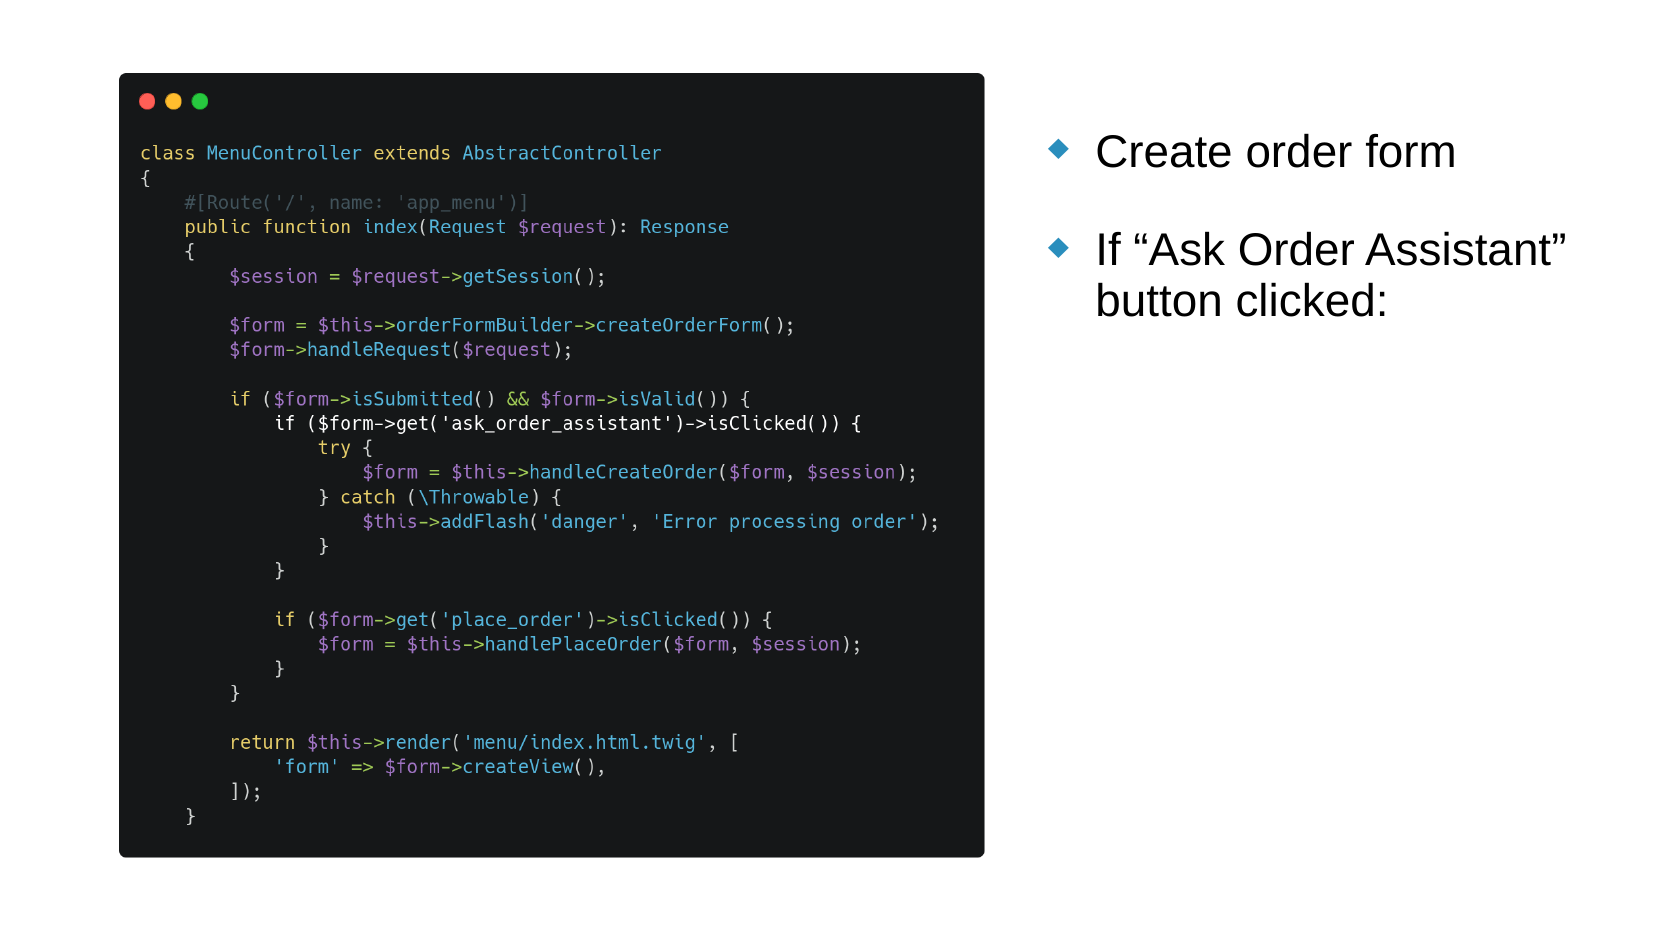

Create order form
If “Ask Order Assistant” button clicked: